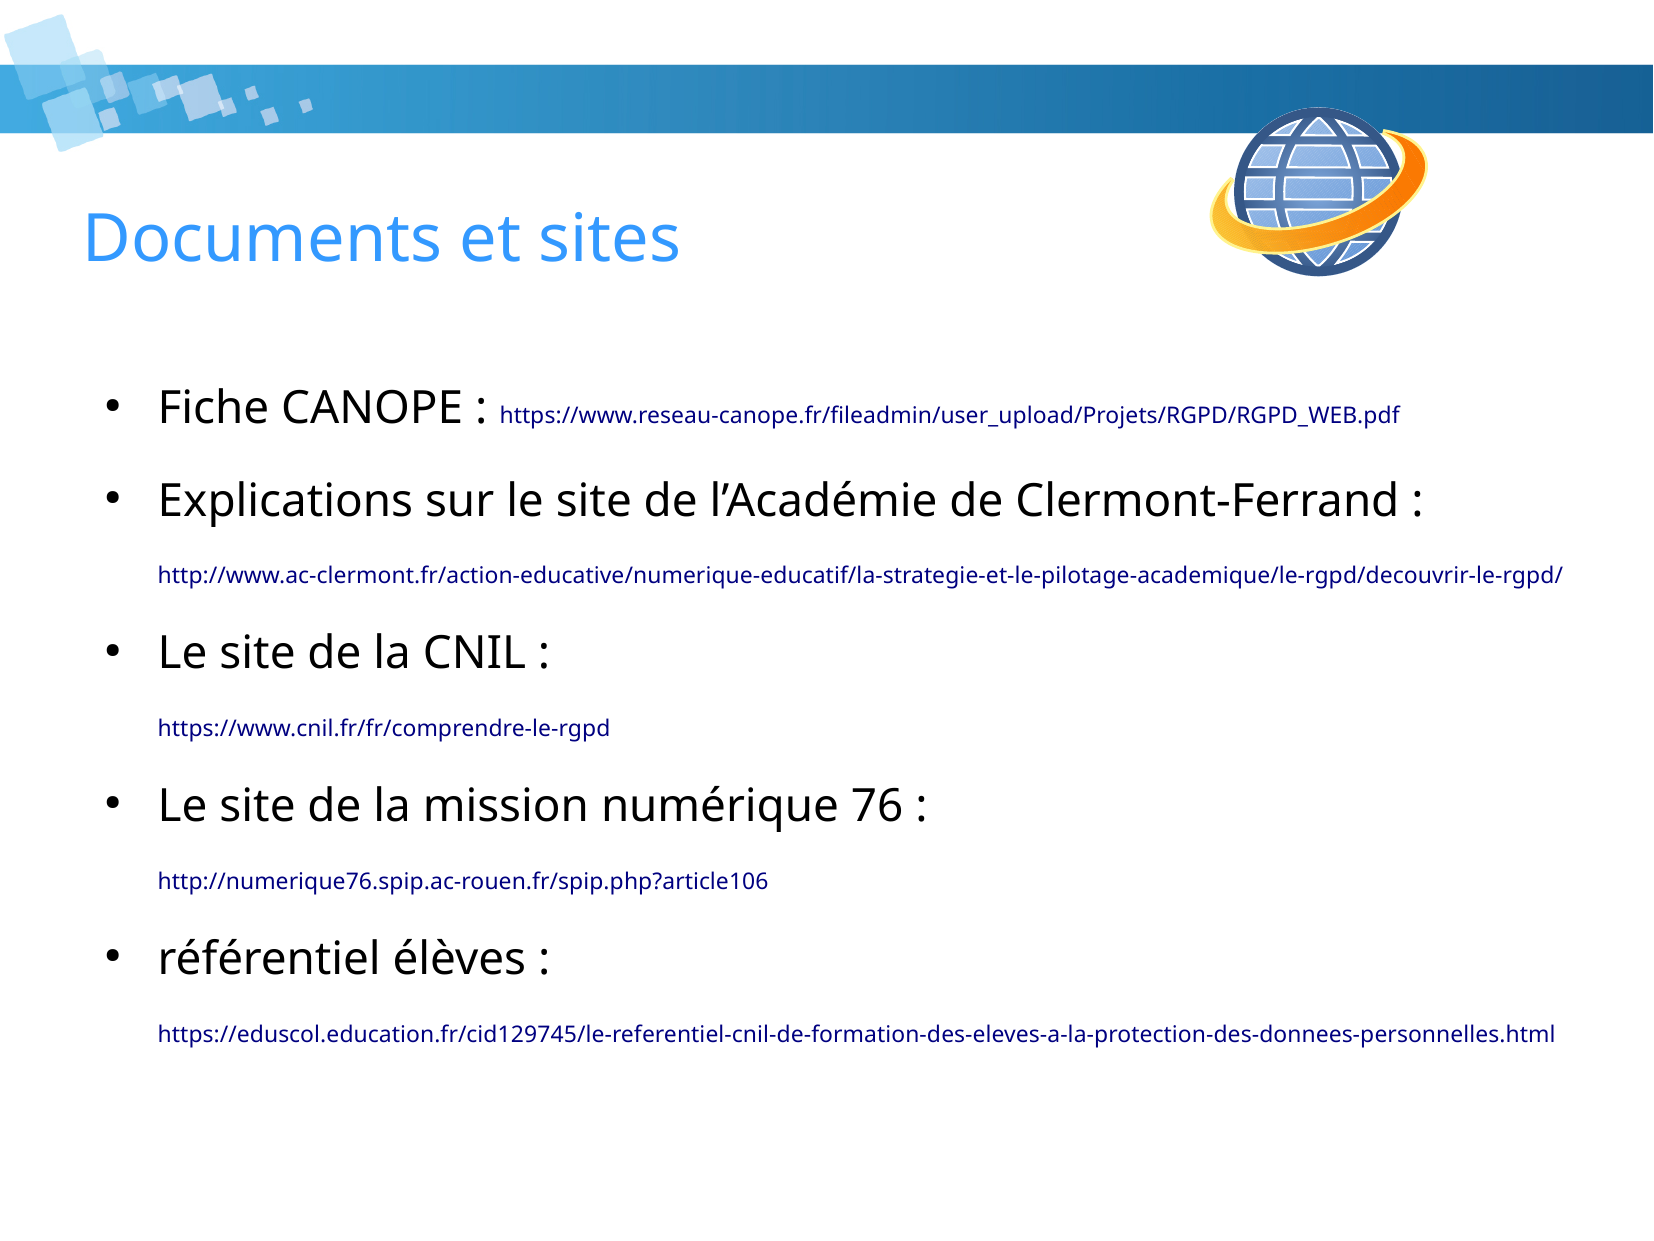

# Documents et sites
Fiche CANOPE : https://www.reseau-canope.fr/fileadmin/user_upload/Projets/RGPD/RGPD_WEB.pdf
Explications sur le site de l’Académie de Clermont-Ferrand :
http://www.ac-clermont.fr/action-educative/numerique-educatif/la-strategie-et-le-pilotage-academique/le-rgpd/decouvrir-le-rgpd/
Le site de la CNIL :
https://www.cnil.fr/fr/comprendre-le-rgpd
Le site de la mission numérique 76 :
http://numerique76.spip.ac-rouen.fr/spip.php?article106
référentiel élèves :
https://eduscol.education.fr/cid129745/le-referentiel-cnil-de-formation-des-eleves-a-la-protection-des-donnees-personnelles.html